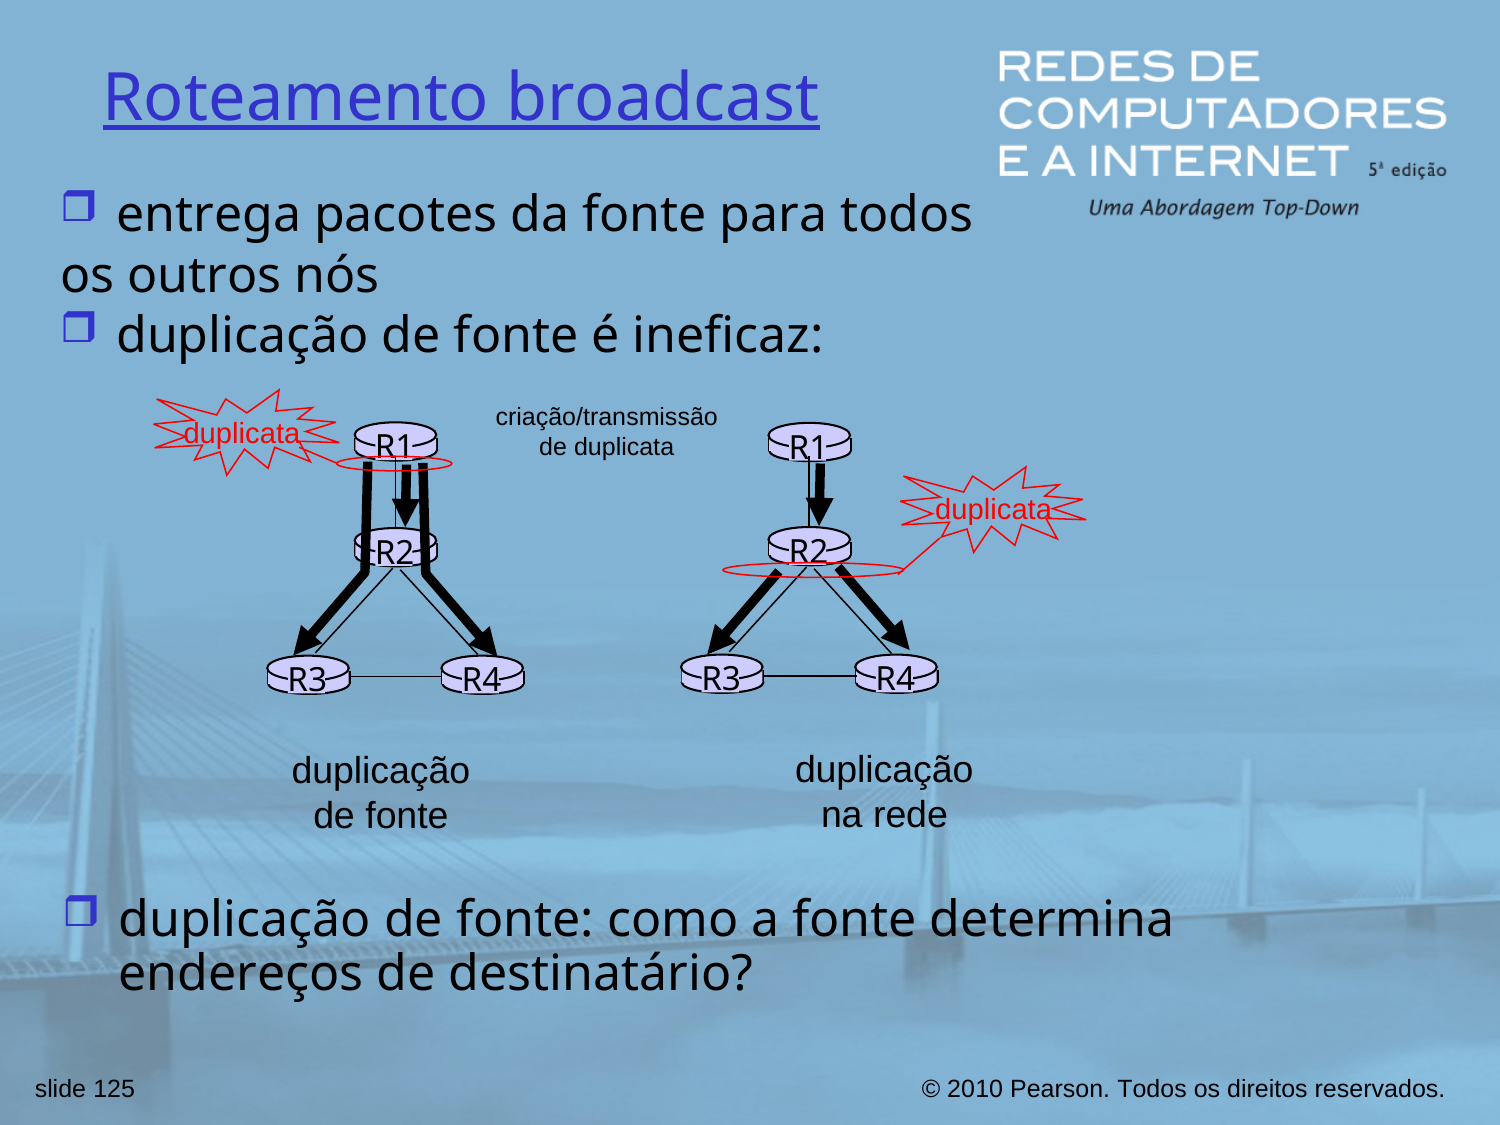

# Roteamento broadcast
entrega pacotes da fonte para todos
os outros nós
duplicação de fonte é ineficaz:
criação/transmissão
de duplicata
duplicata
R1
R1
duplicata
R2
R2
R3
R4
R3
R4
duplicação
na rede
duplicação
de fonte
duplicação de fonte: como a fonte determina endereços de destinatário?